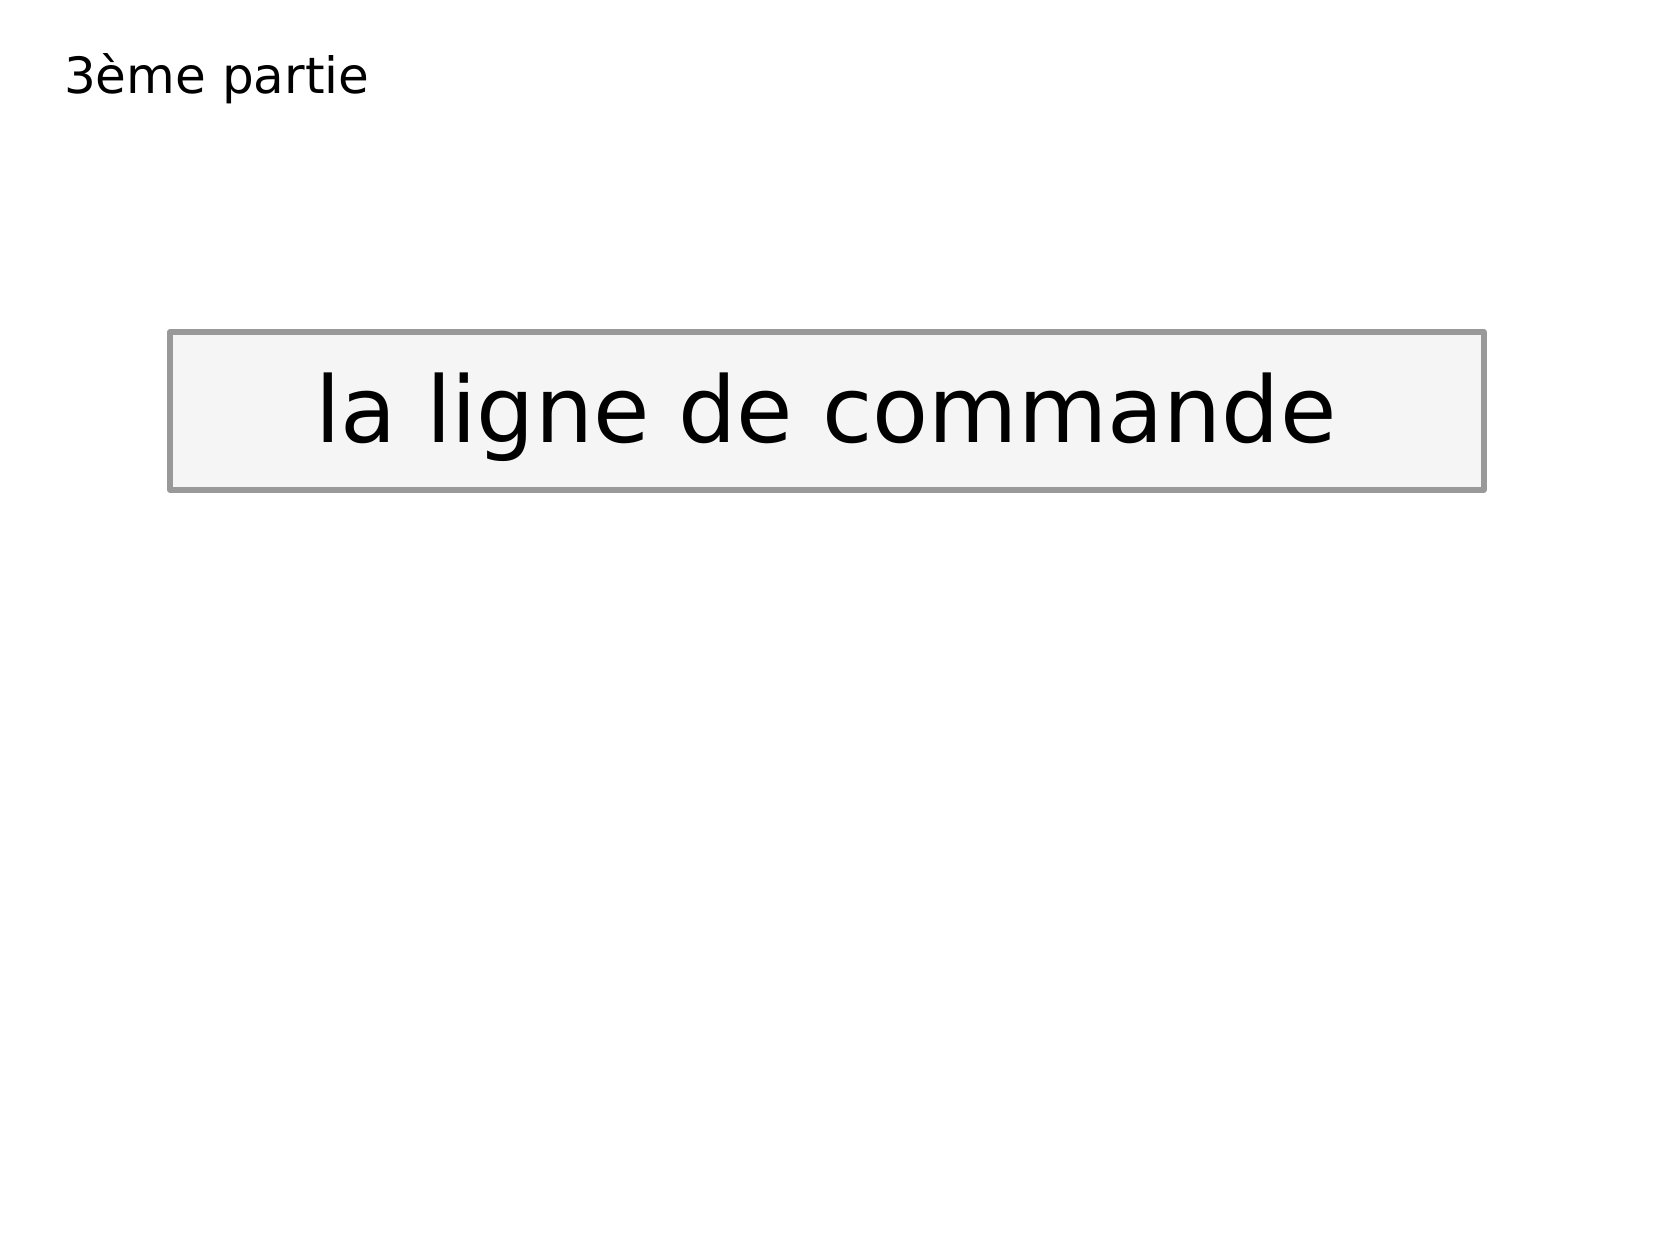

3ème partie
# la ligne de commande